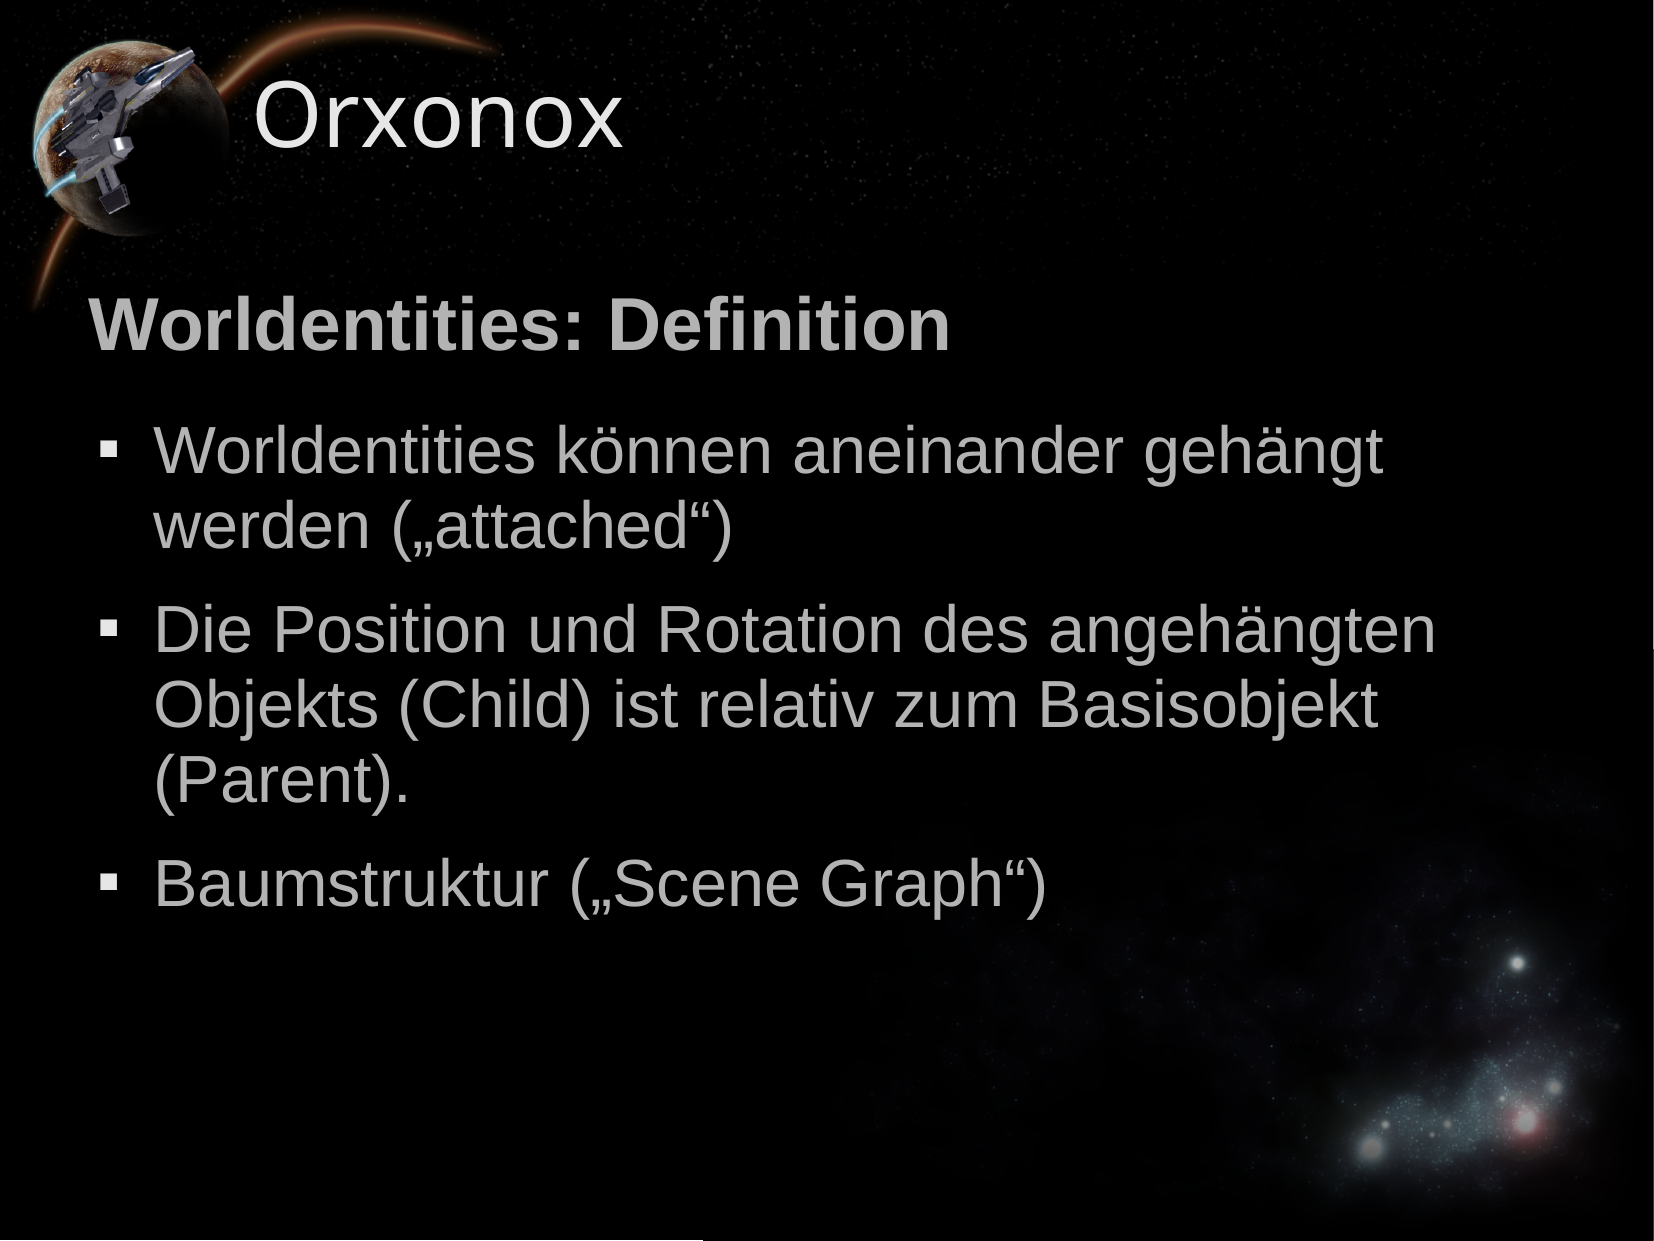

# Worldentities: Definition
Worldentities können aneinander gehängt werden („attached“)
Die Position und Rotation des angehängten Objekts (Child) ist relativ zum Basisobjekt (Parent).
Baumstruktur („Scene Graph“)